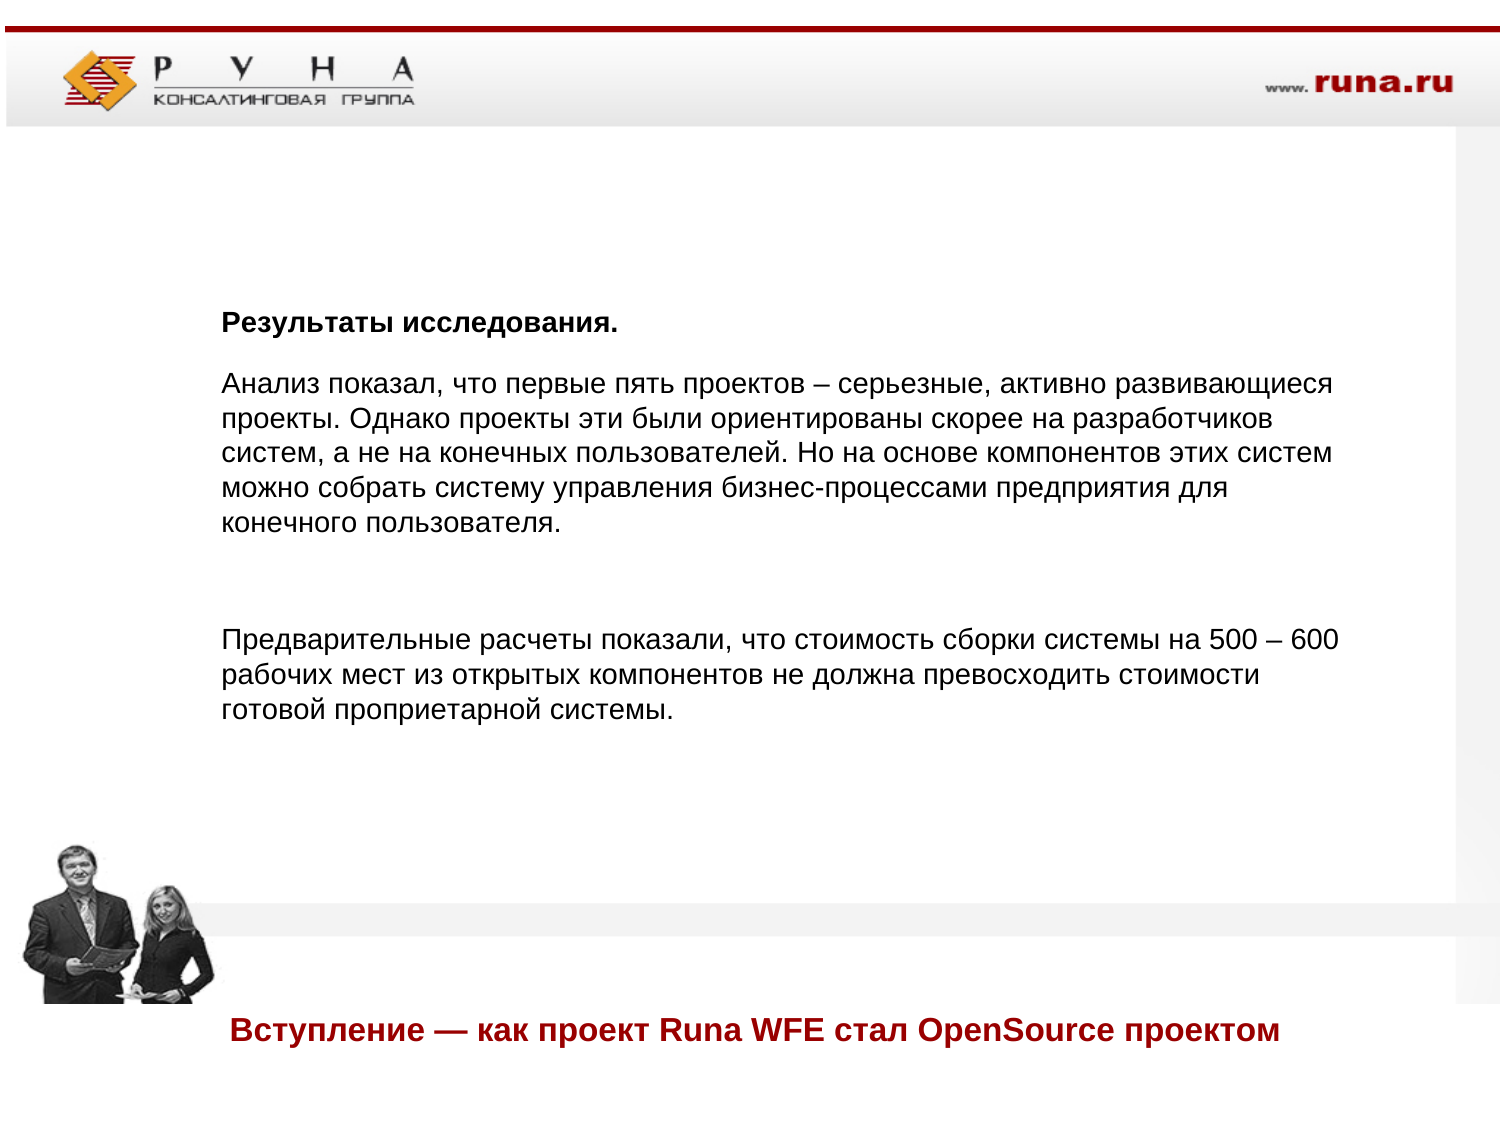

Результаты исследования.
Анализ показал, что первые пять проектов – серьезные, активно развивающиеся проекты. Однако проекты эти были ориентированы скорее на разработчиков систем, а не на конечных пользователей. Но на основе компонентов этих систем можно собрать систему управления бизнес-процессами предприятия для конечного пользователя.
Предварительные расчеты показали, что стоимость сборки системы на 500 – 600 рабочих мест из открытых компонентов не должна превосходить стоимости готовой проприетарной системы.
Вступление — как проект Runa WFE стал OpenSource проектом